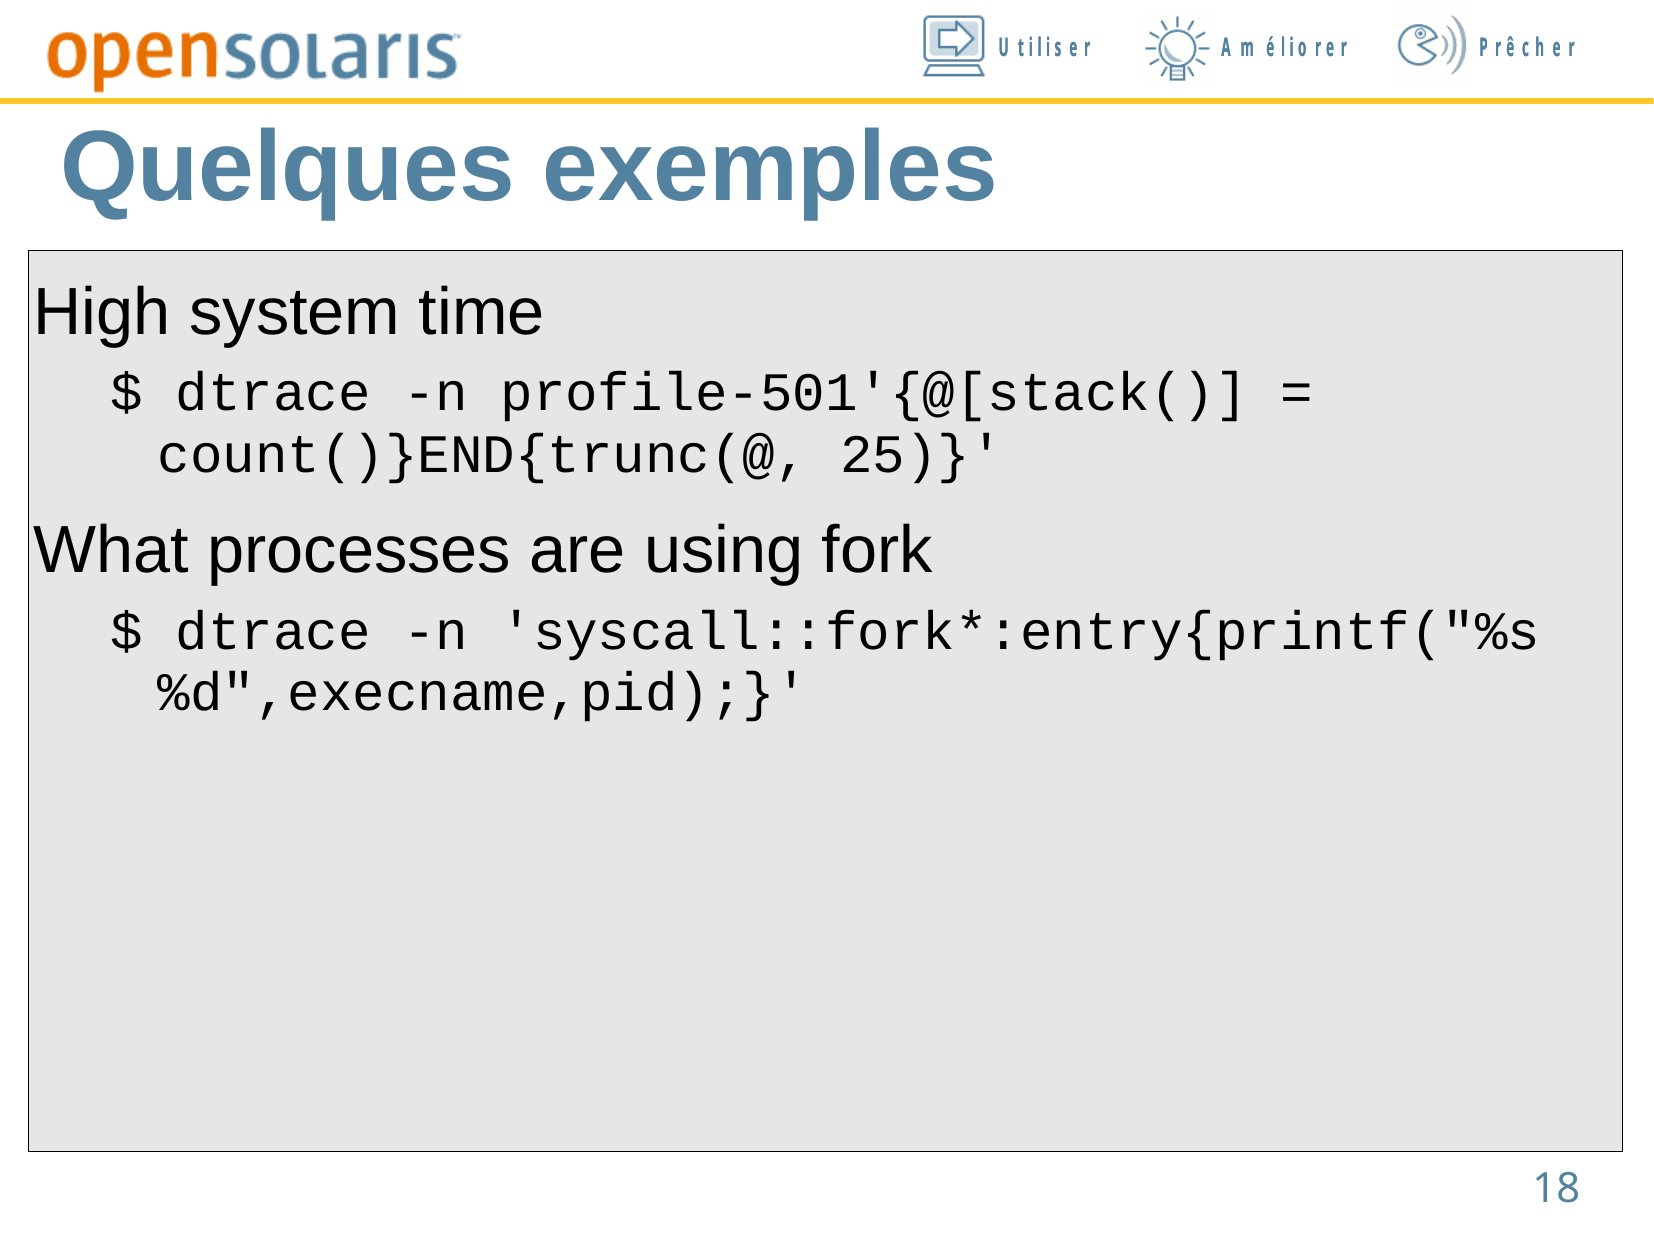

# Quelques exemples
High system time
$ dtrace -n profile-501'{@[stack()] = count()}END{trunc(@, 25)}'
What processes are using fork
$ dtrace -n 'syscall::fork*:entry{printf("%s %d",execname,pid);}'